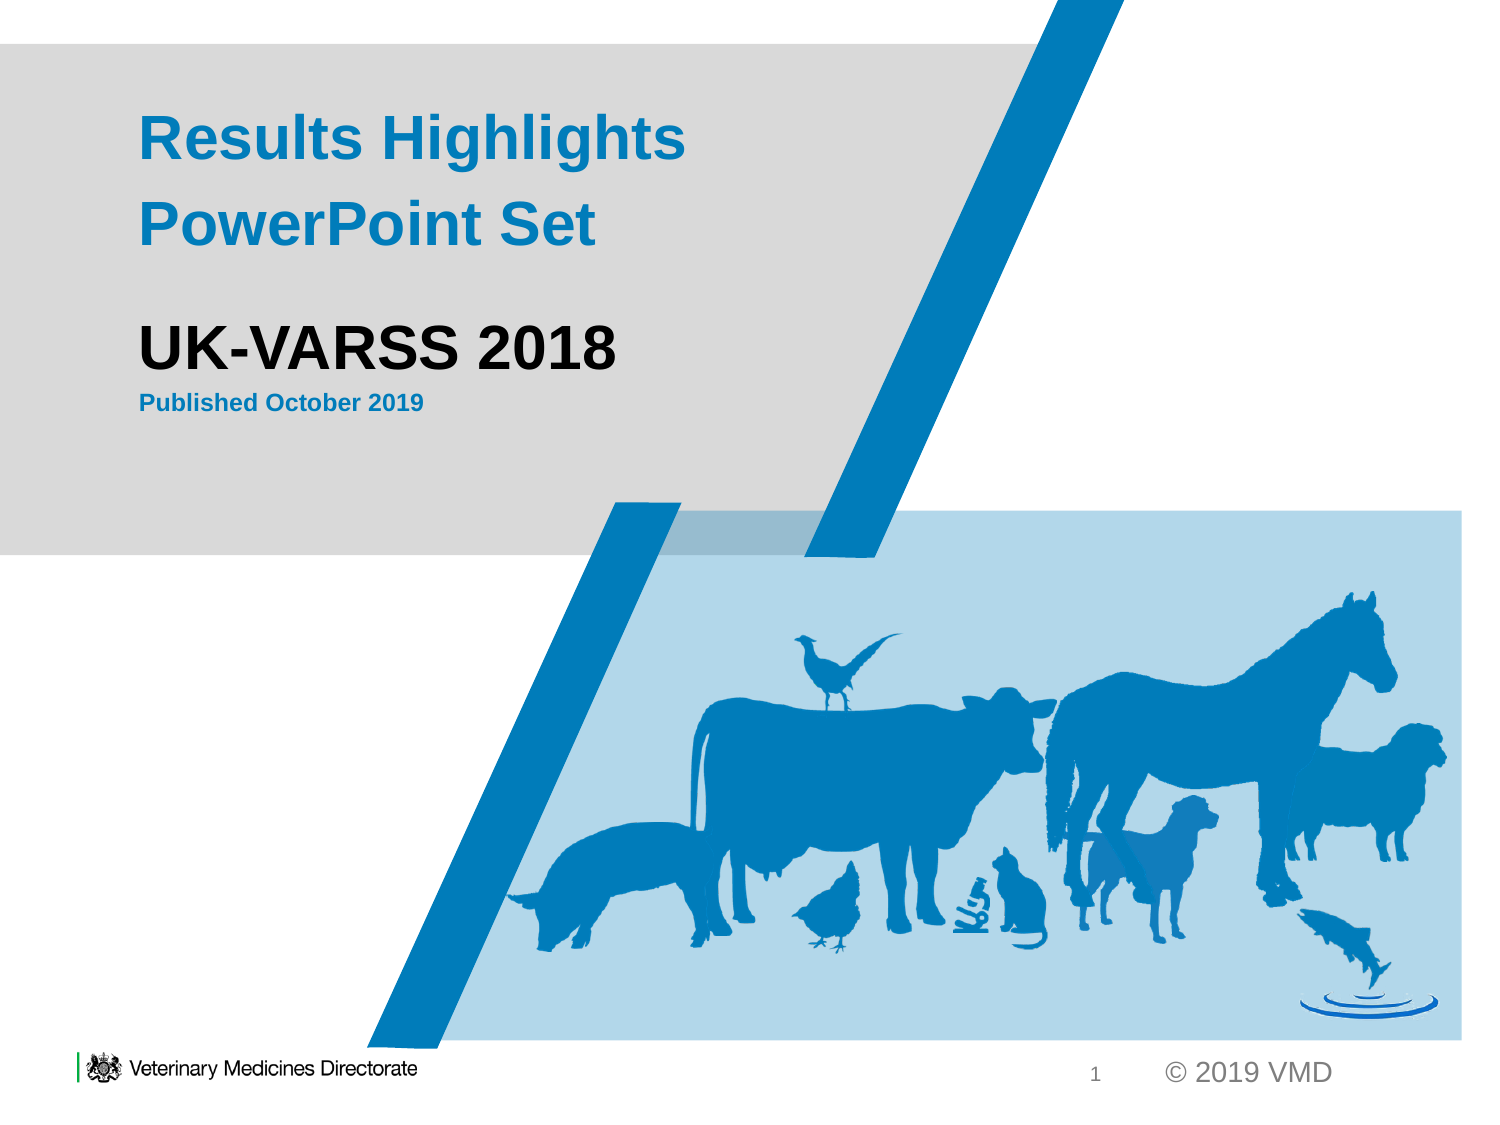

Results Highlights PowerPoint Set
UK-VARSS 2018
Published October 2019